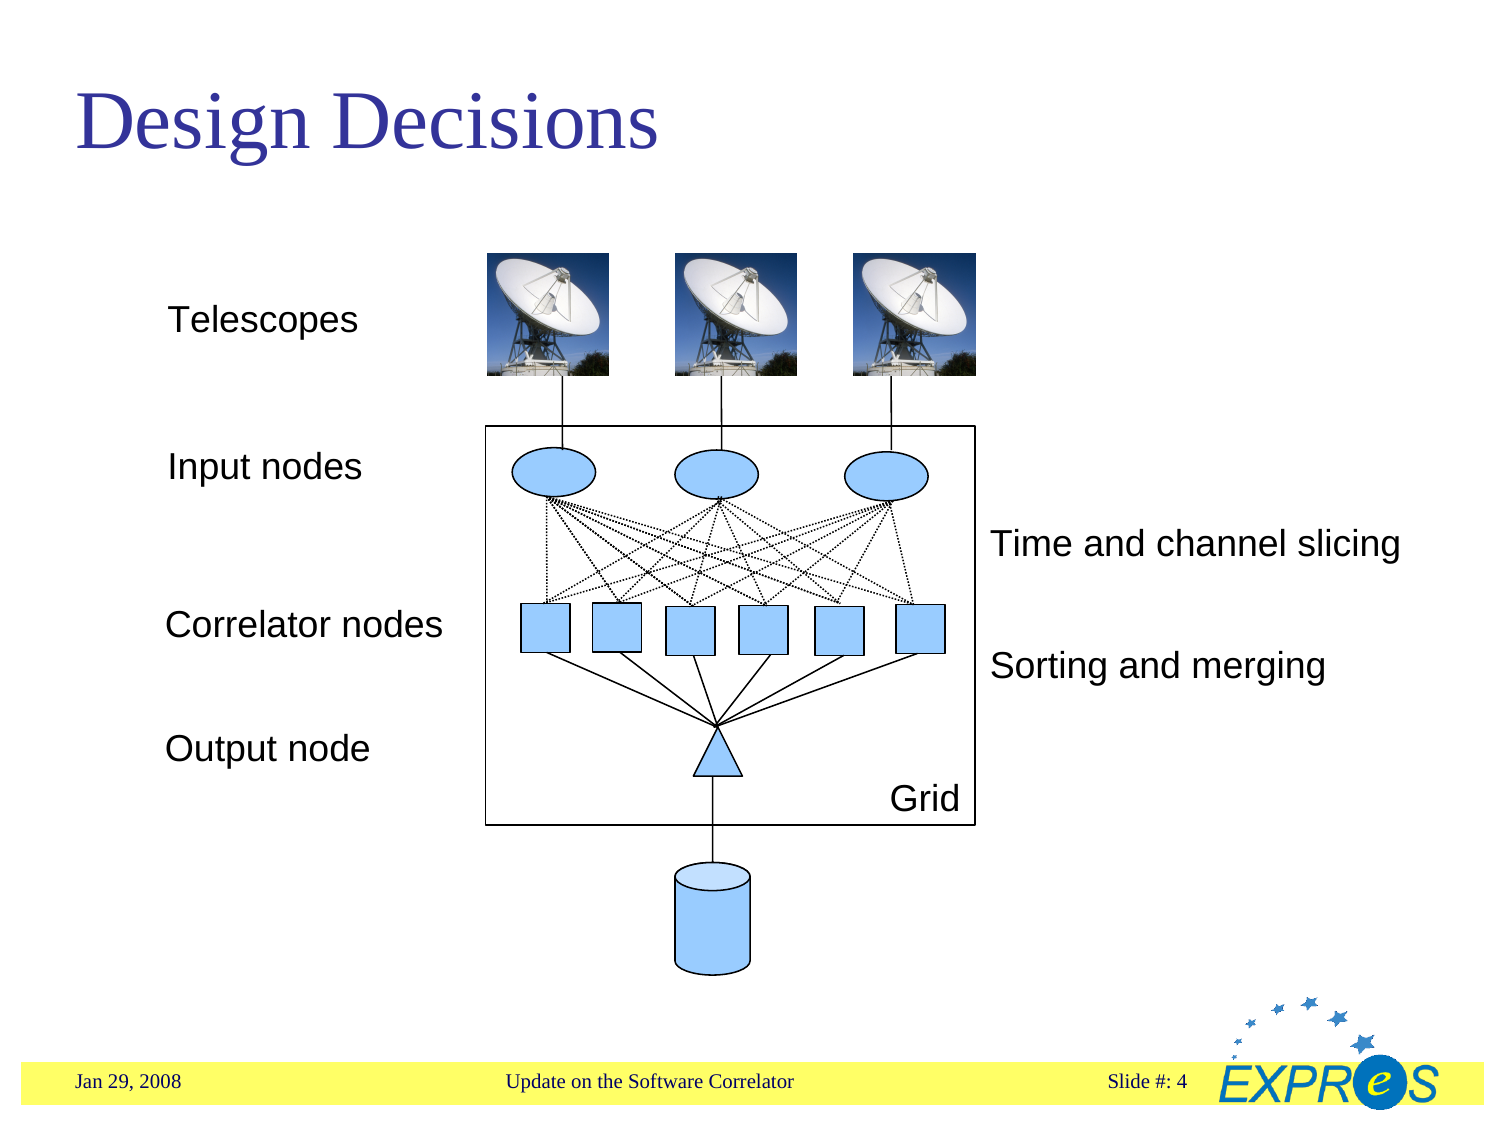

# Design Decisions
Telescopes
Grid
Input nodes
Time and channel slicing
Correlator nodes
Sorting and merging
Output node